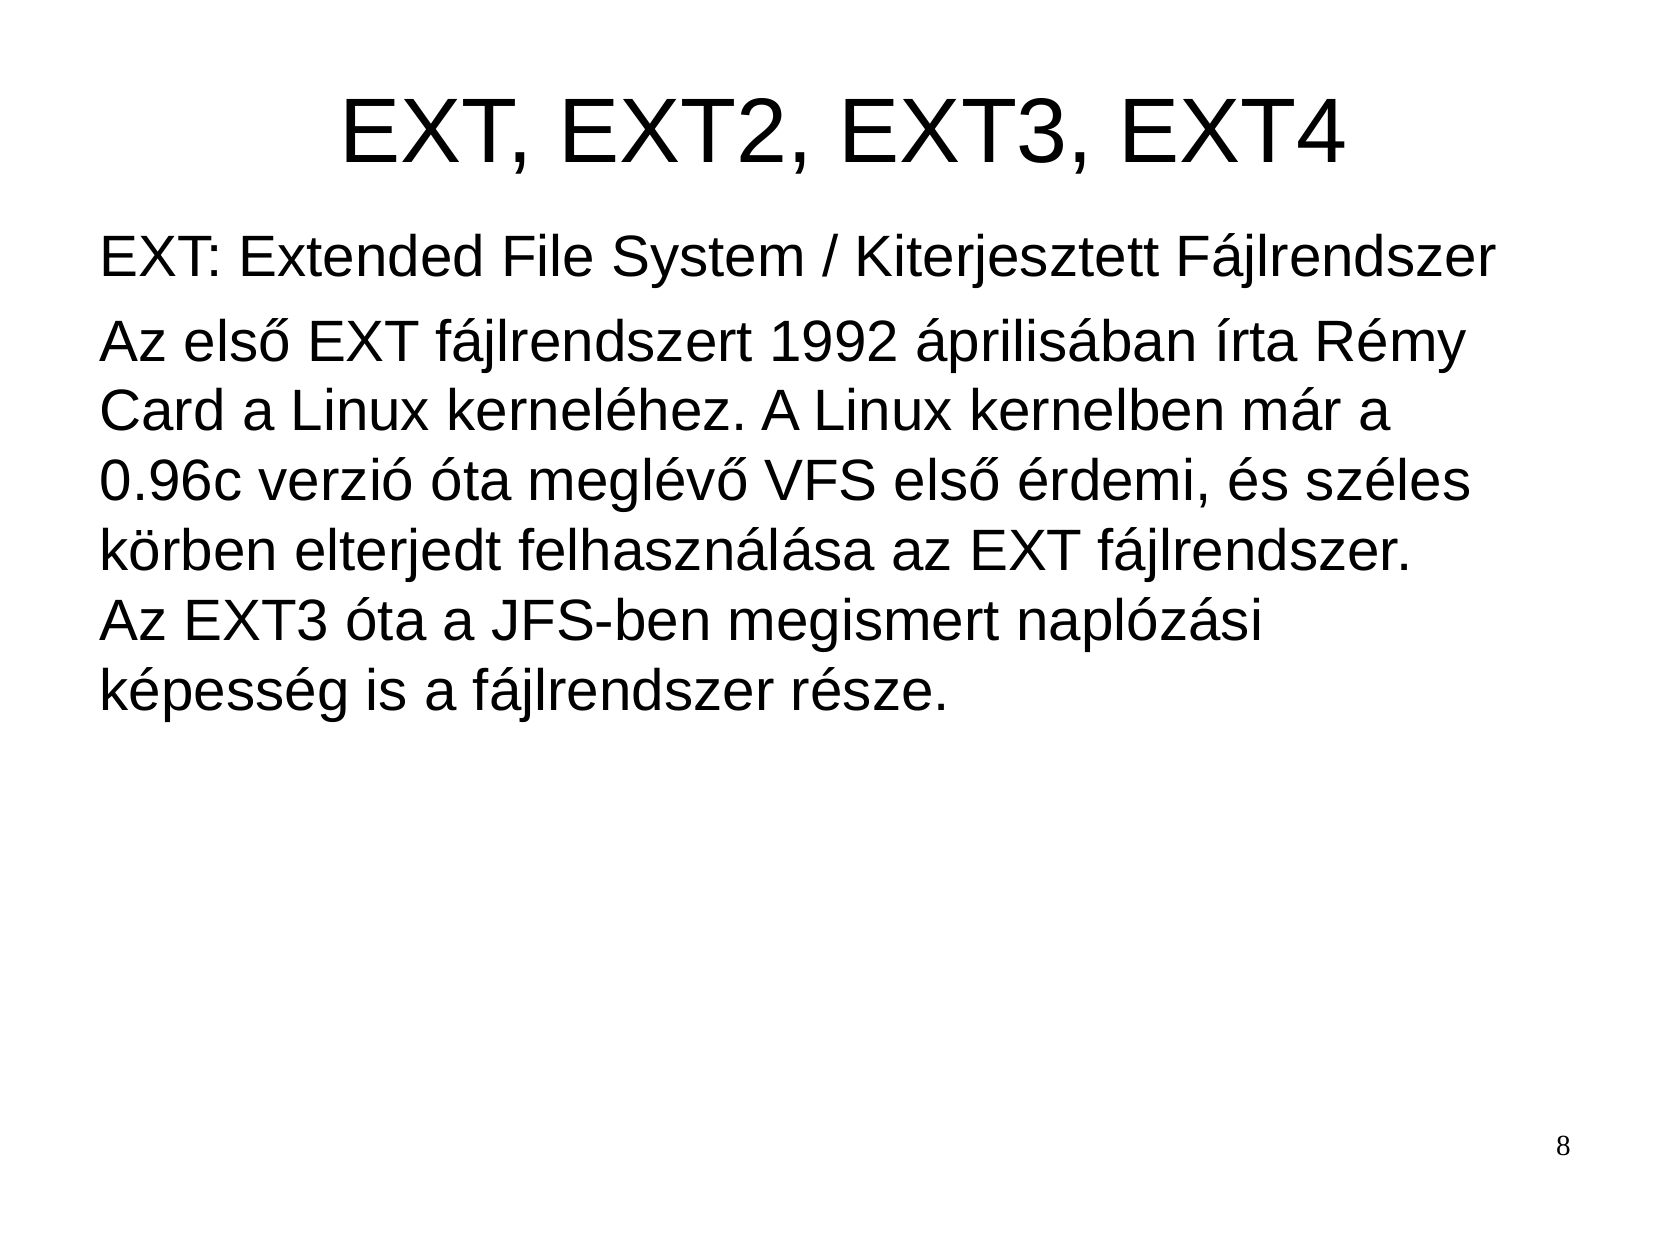

# EXT, EXT2, EXT3, EXT4
EXT: Extended File System / Kiterjesztett Fájlrendszer
Az első EXT fájlrendszert 1992 áprilisában írta Rémy Card a Linux kerneléhez. A Linux kernelben már a 0.96c verzió óta meglévő VFS első érdemi, és széles körben elterjedt felhasználása az EXT fájlrendszer.
Az EXT3 óta a JFS-ben megismert naplózási képesség is a fájlrendszer része.
8